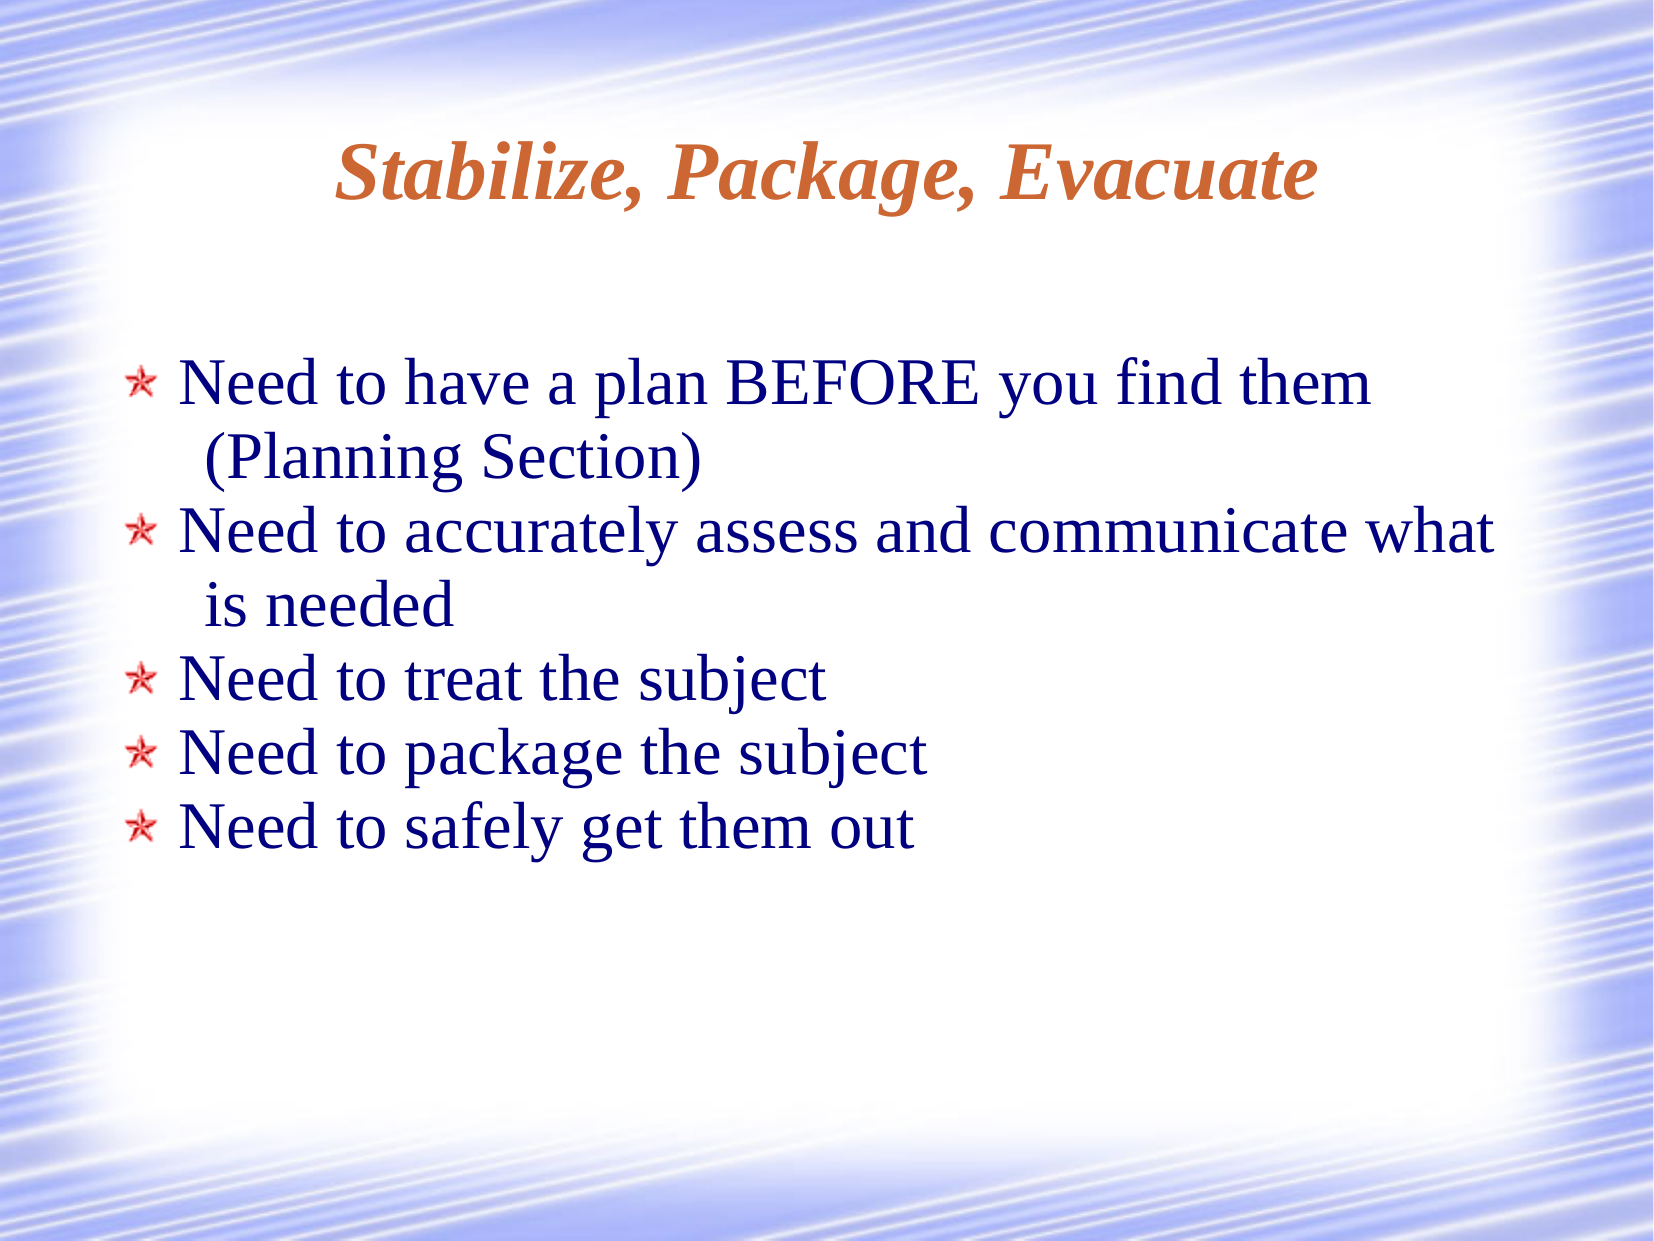

# Stabilize, Package, Evacuate
 Need to have a plan BEFORE you find them (Planning Section)
 Need to accurately assess and communicate what is needed
 Need to treat the subject
 Need to package the subject
 Need to safely get them out